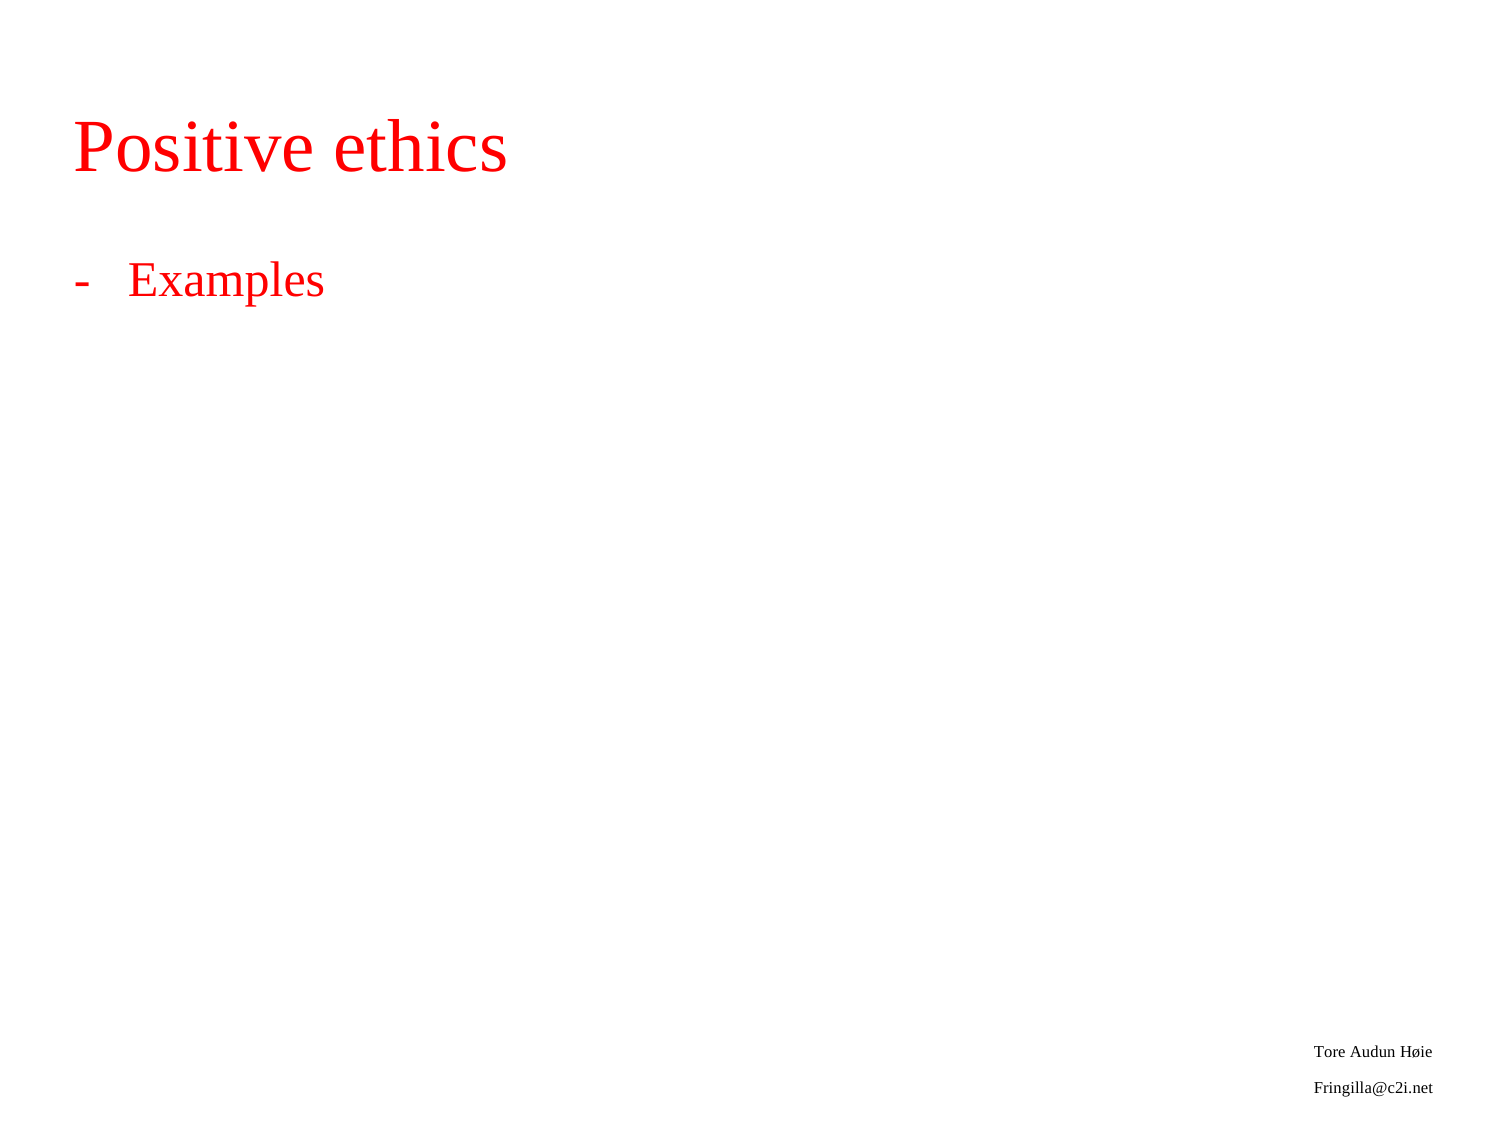

Positive ethics
- Examples
Tore Audun Høie
Fringilla@c2i.net